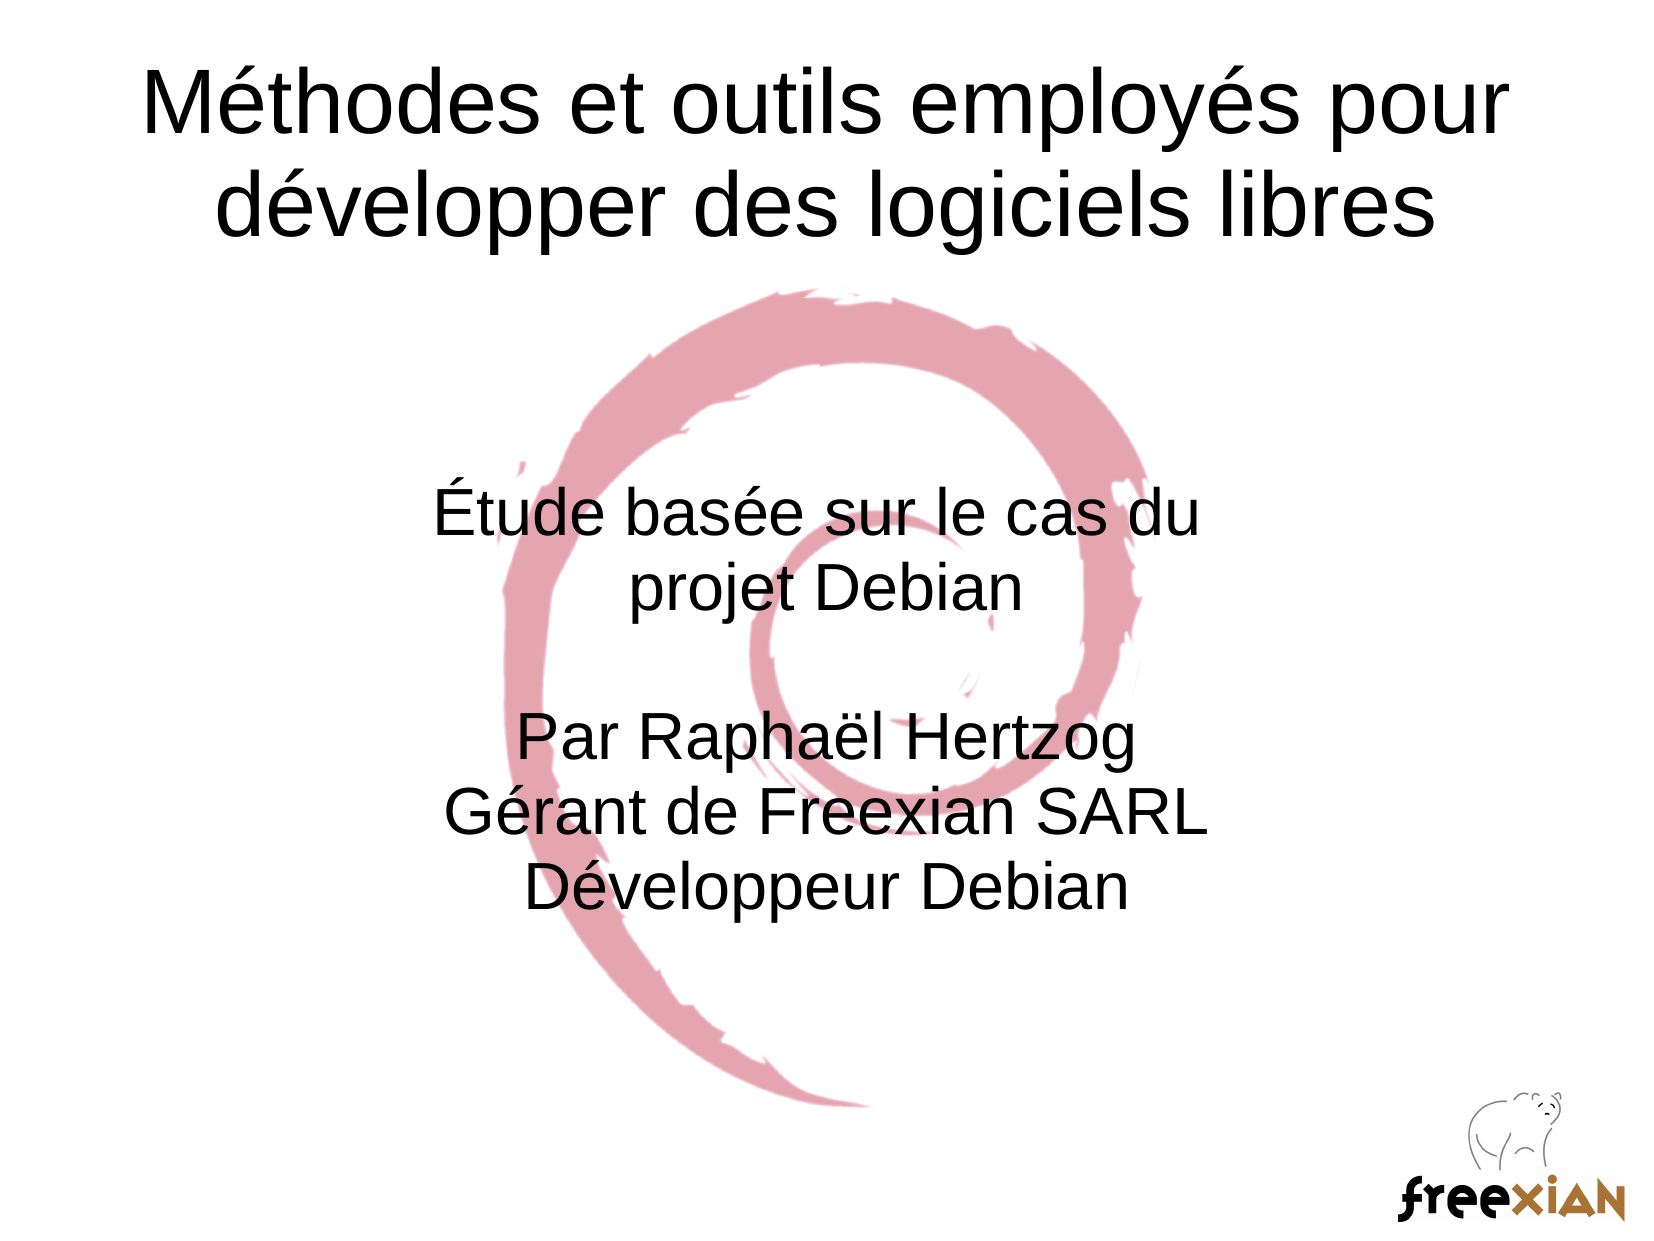

# Méthodes et outils employés pour développer des logiciels libres
Étude basée sur le cas du
projet Debian
Par Raphaël Hertzog
Gérant de Freexian SARL
Développeur Debian